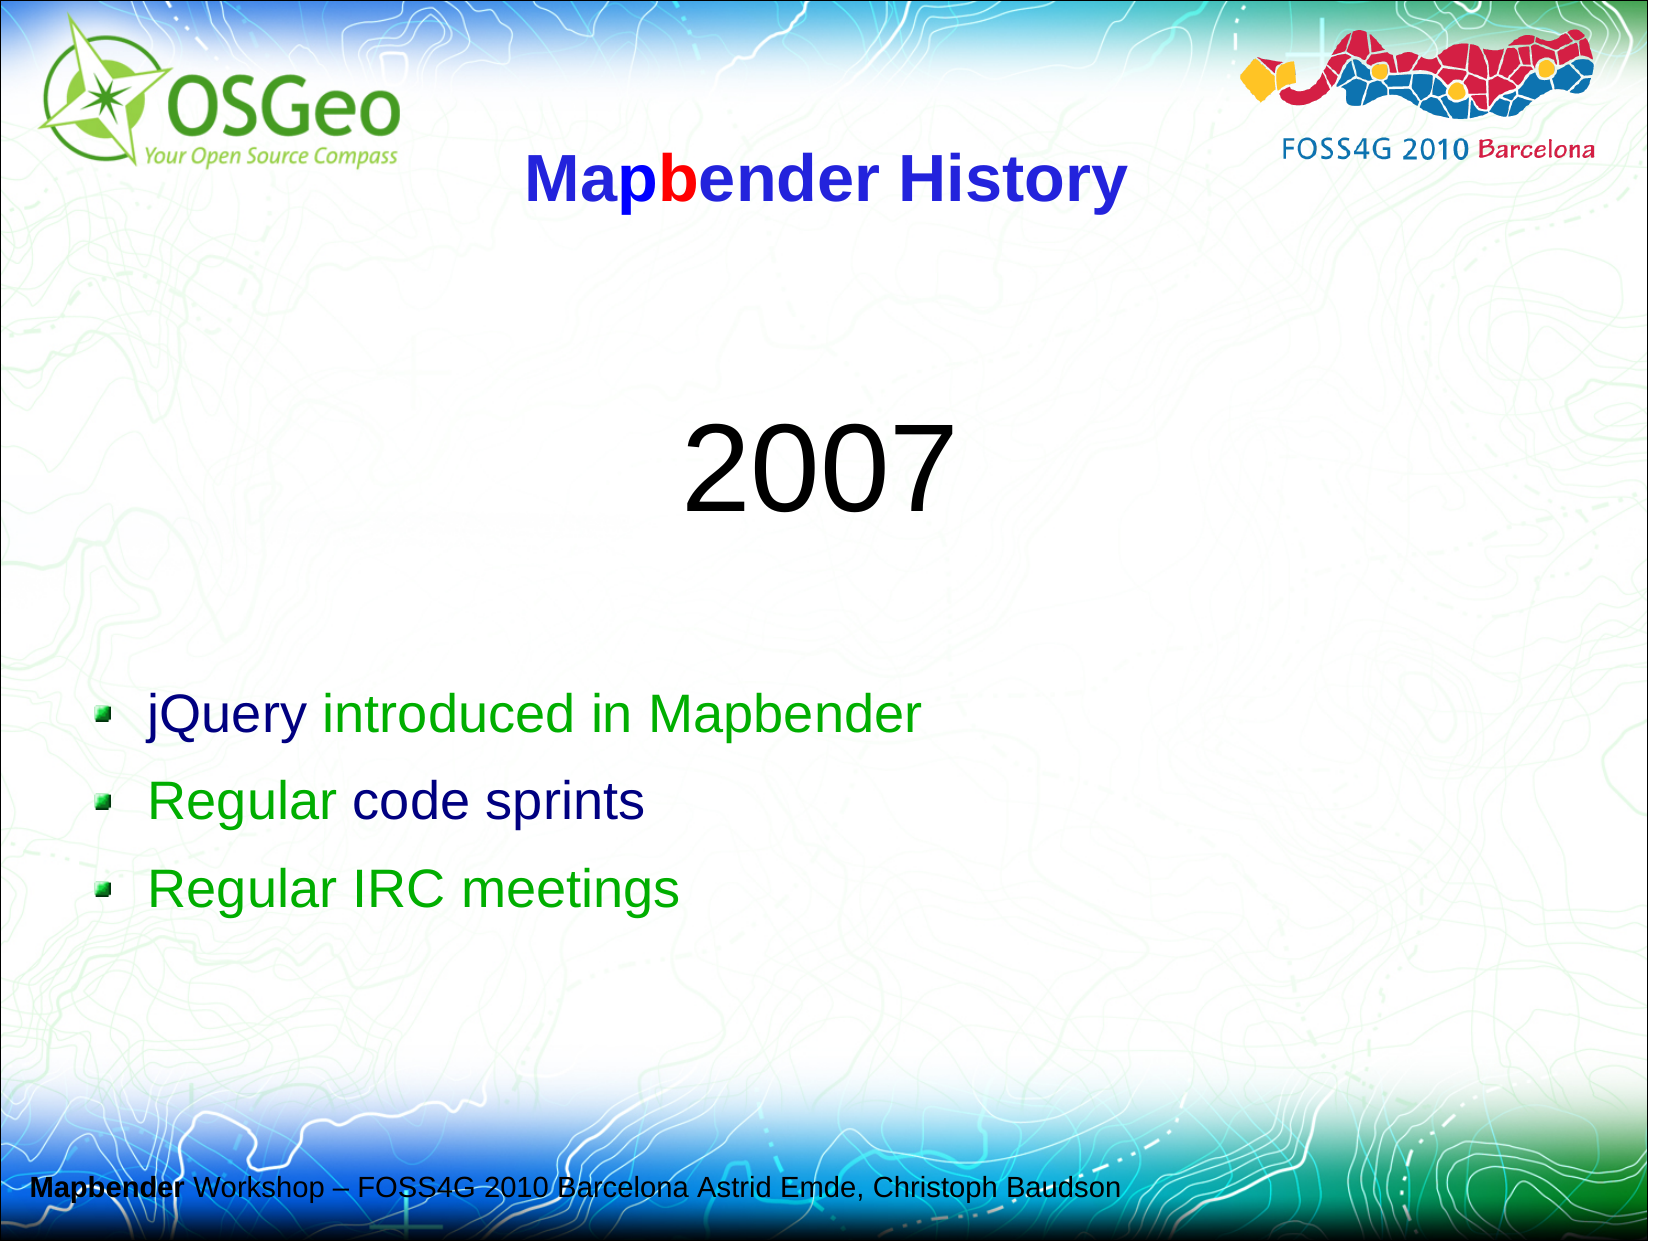

# Mapbender History
2007
jQuery introduced in Mapbender
Regular code sprints
Regular IRC meetings